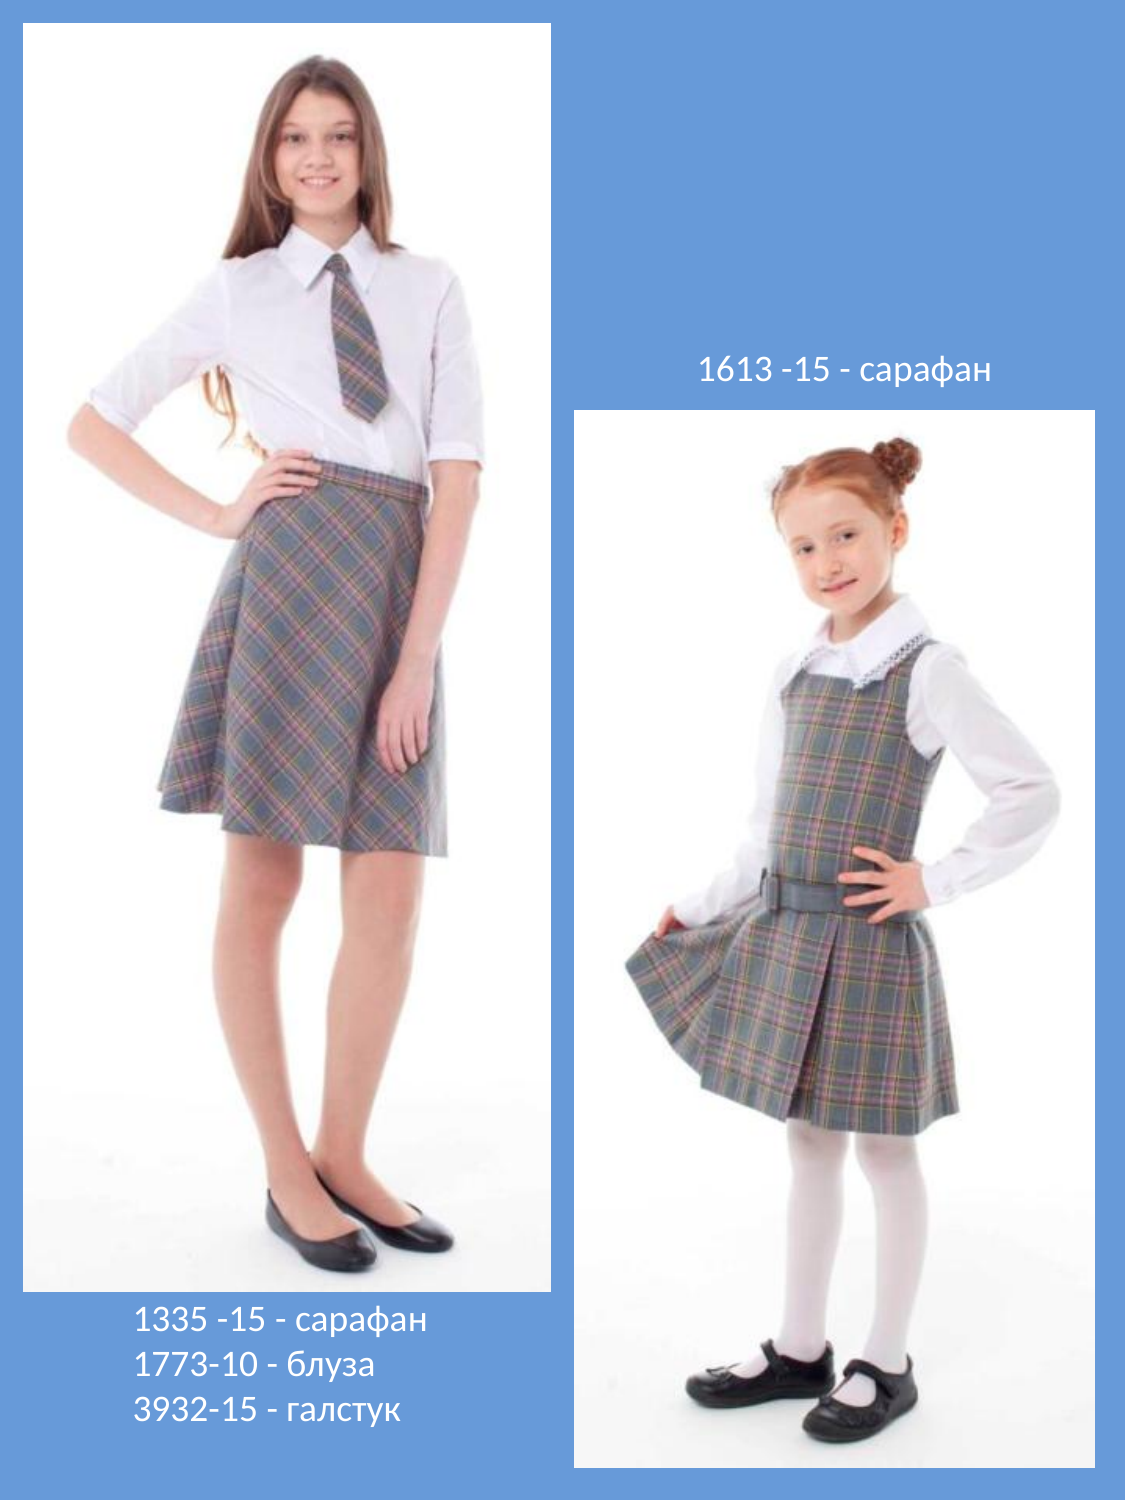

1613 -15 - сарафан
1335 -15 - сарафан
1773-10 - блуза
3932-15 - галстук